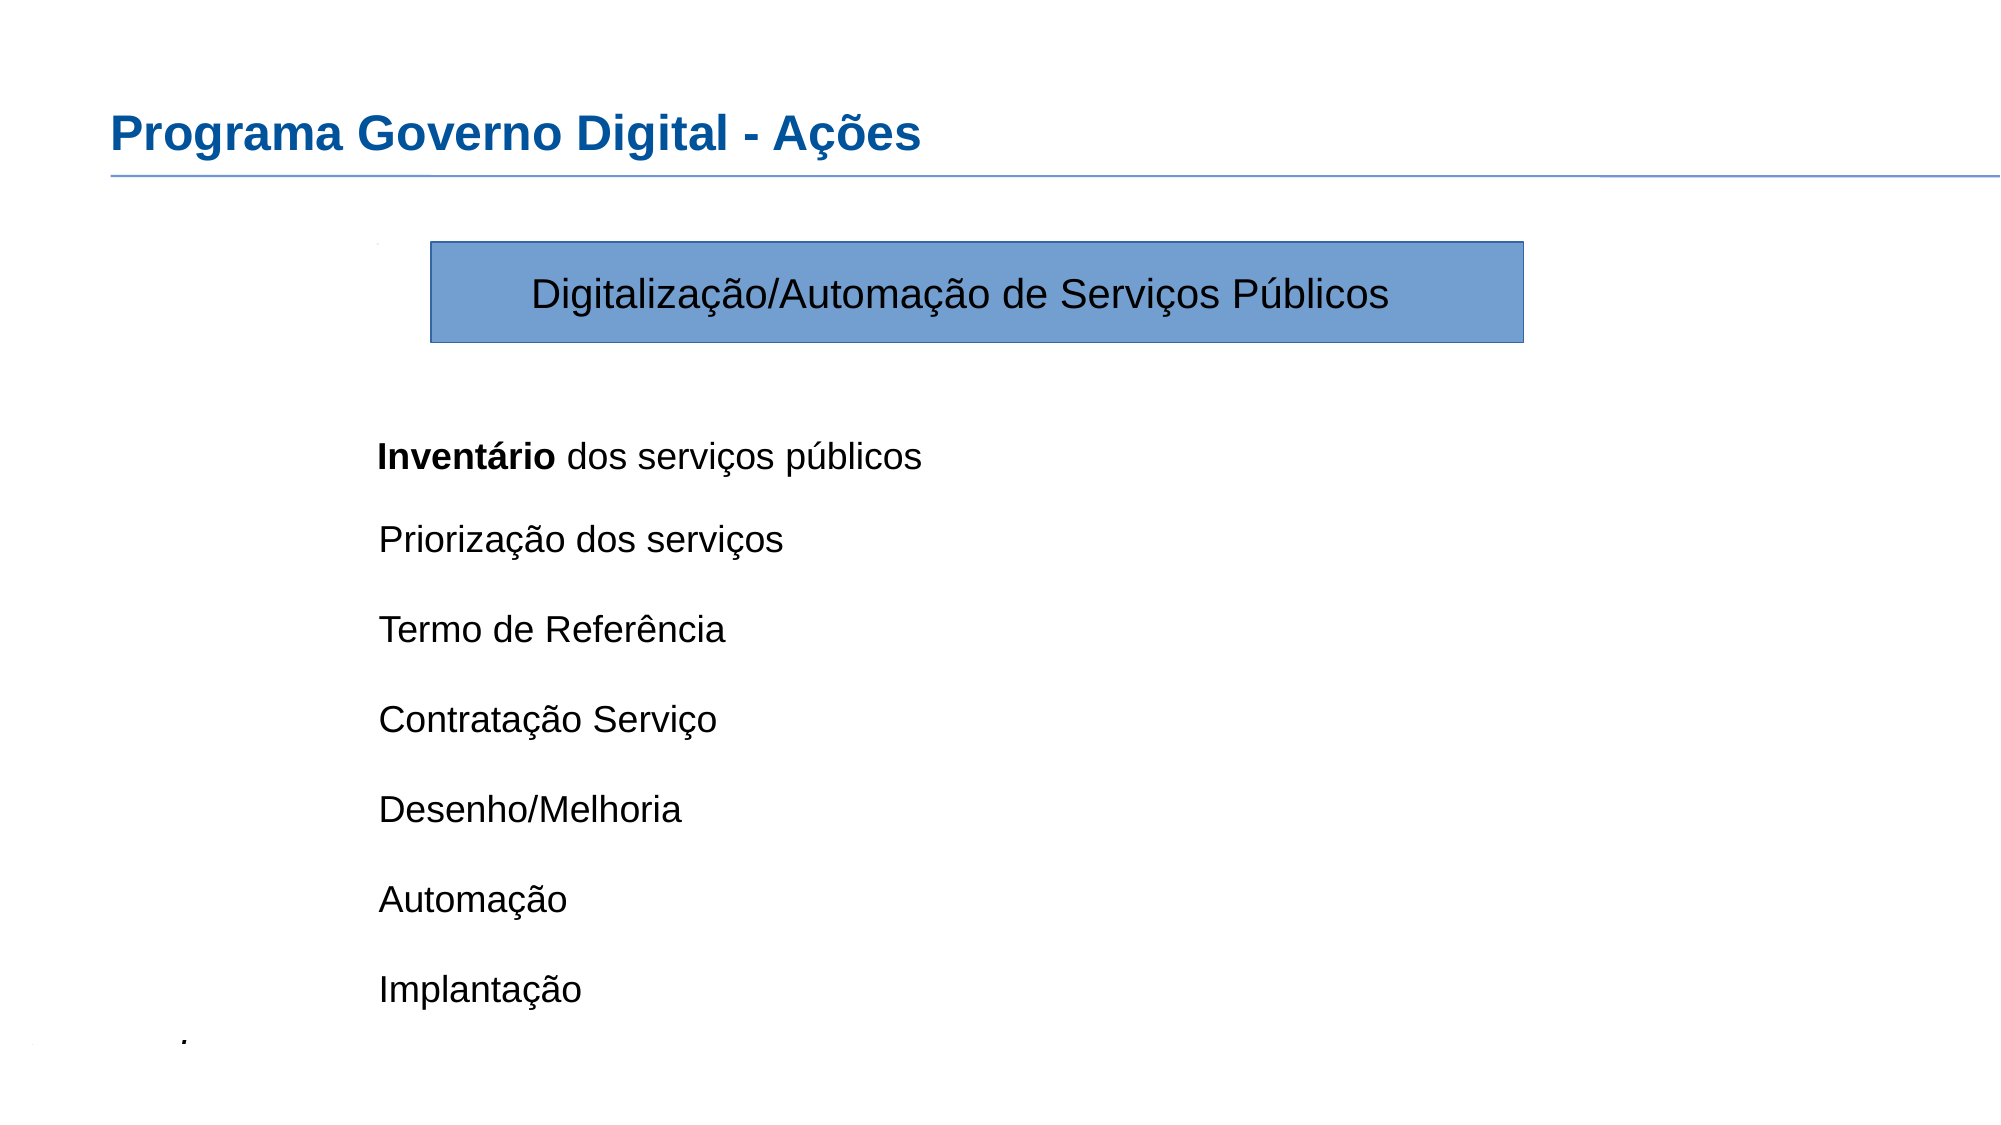

Programa Governo Digital - Ações
 Digitalização/Automação de Serviços Públicos
Grupos de Trabalho Temáticos
.
 Inventário dos serviços públicos
Priorização dos serviços
Termo de Referência
Contratação Serviço
Desenho/Melhoria
Automação
Implantação